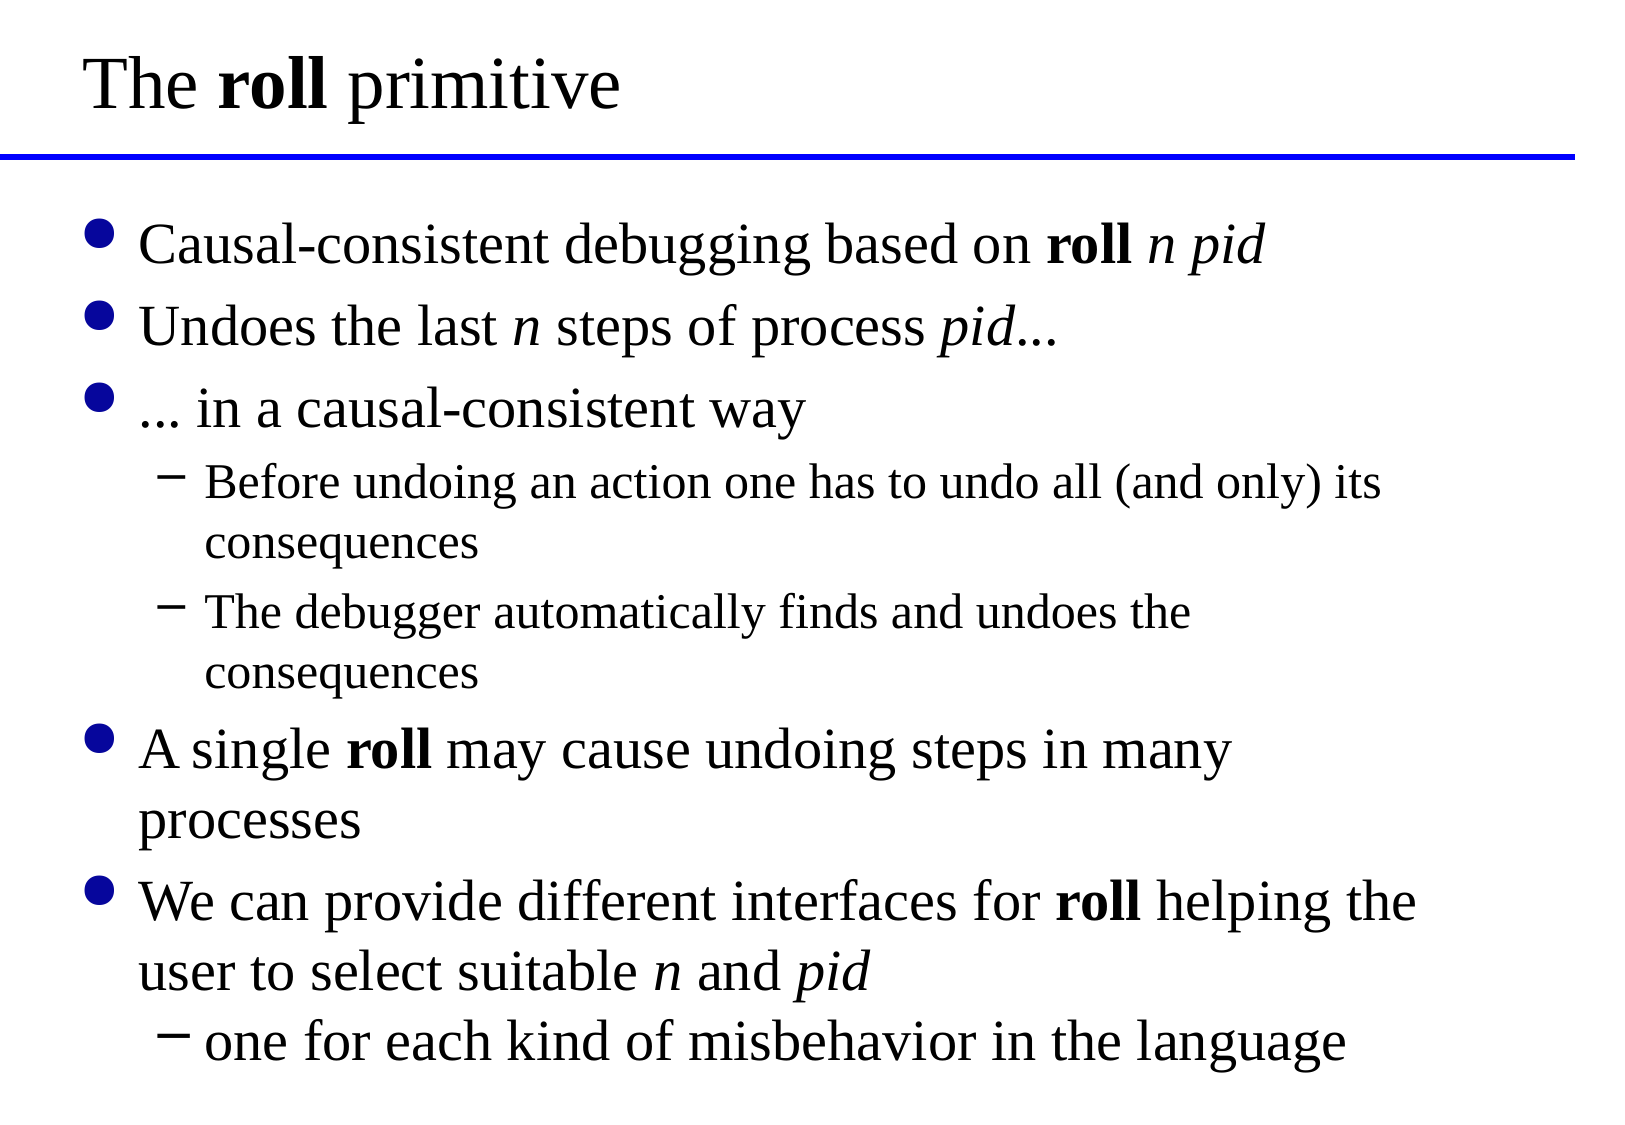

# The roll primitive
Causal-consistent debugging based on roll n pid
Undoes the last n steps of process pid...
... in a causal-consistent way
Before undoing an action one has to undo all (and only) its consequences
The debugger automatically finds and undoes the consequences
A single roll may cause undoing steps in many processes
We can provide different interfaces for roll helping the user to select suitable n and pid
one for each kind of misbehavior in the language